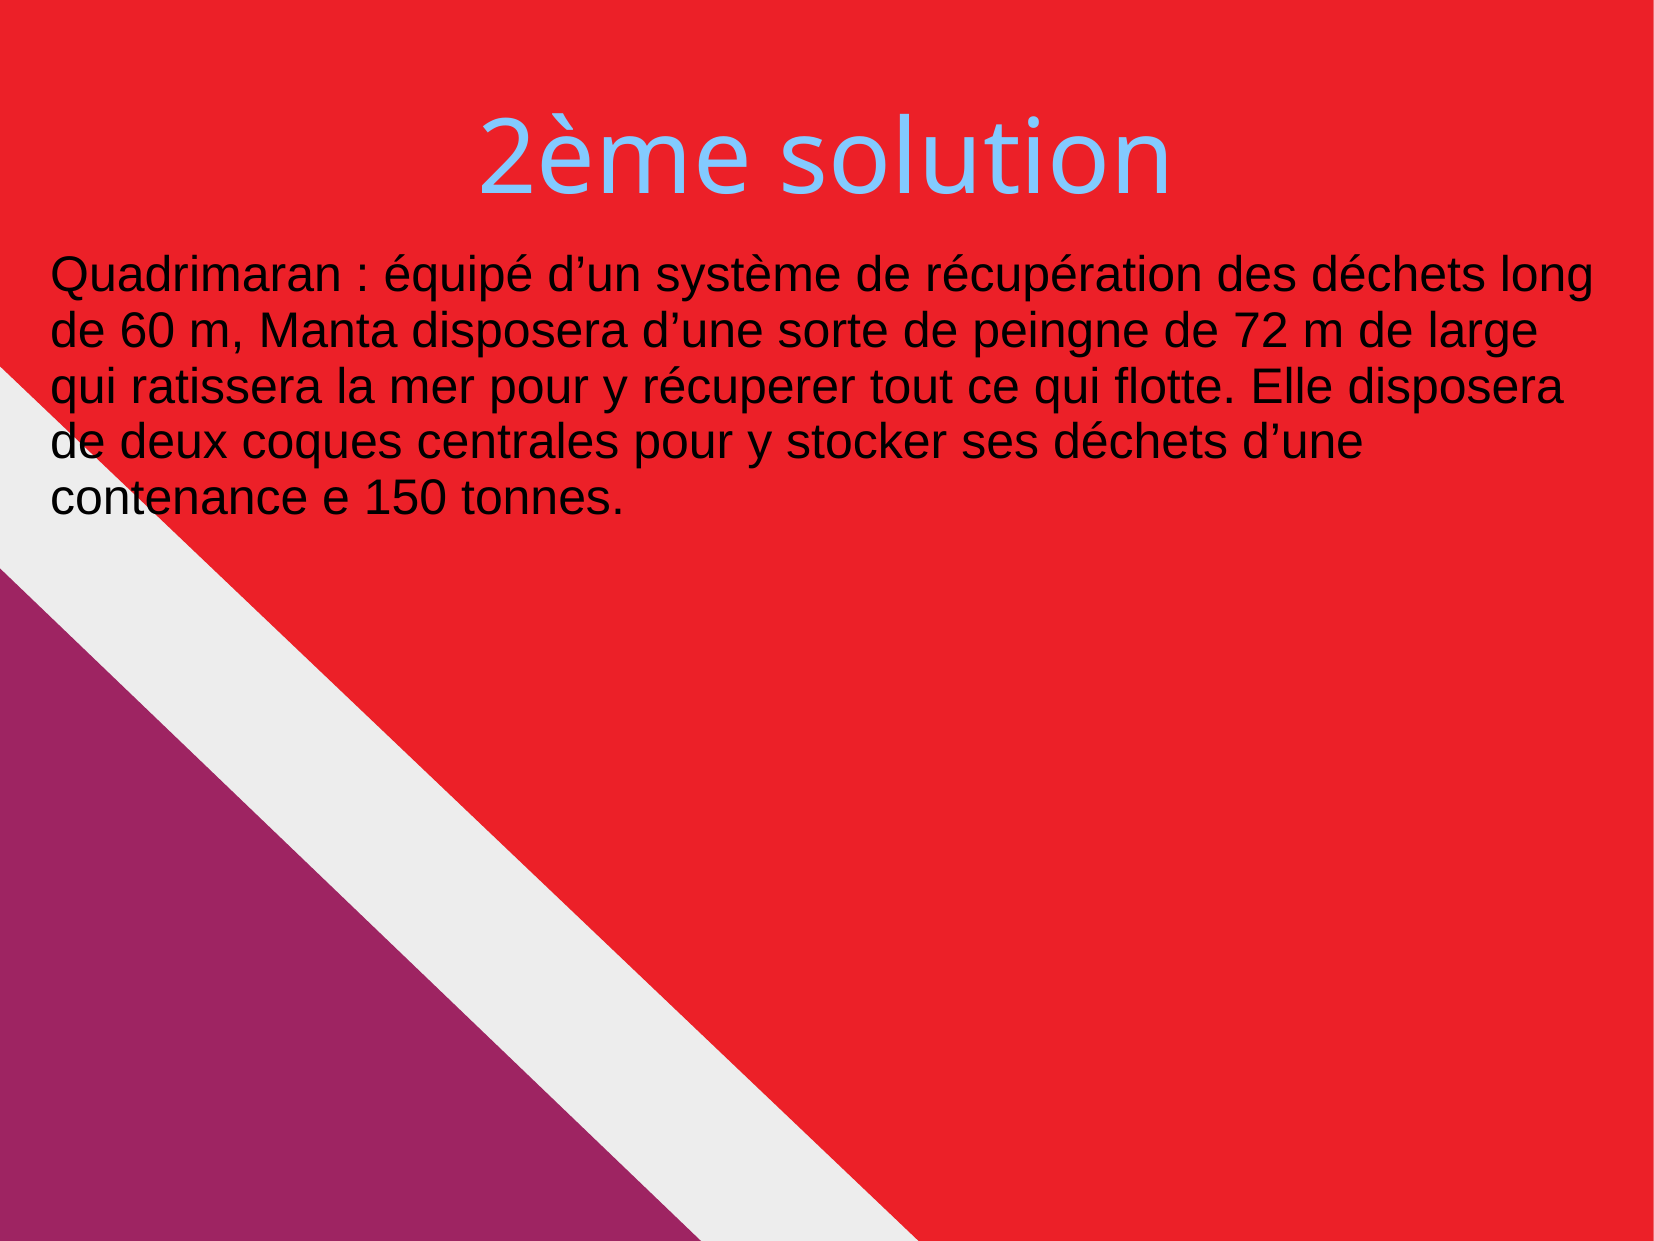

# 2ème solution
Quadrimaran : équipé d’un système de récupération des déchets long de 60 m, Manta disposera d’une sorte de peingne de 72 m de large qui ratissera la mer pour y récuperer tout ce qui flotte. Elle disposera de deux coques centrales pour y stocker ses déchets d’une contenance e 150 tonnes.